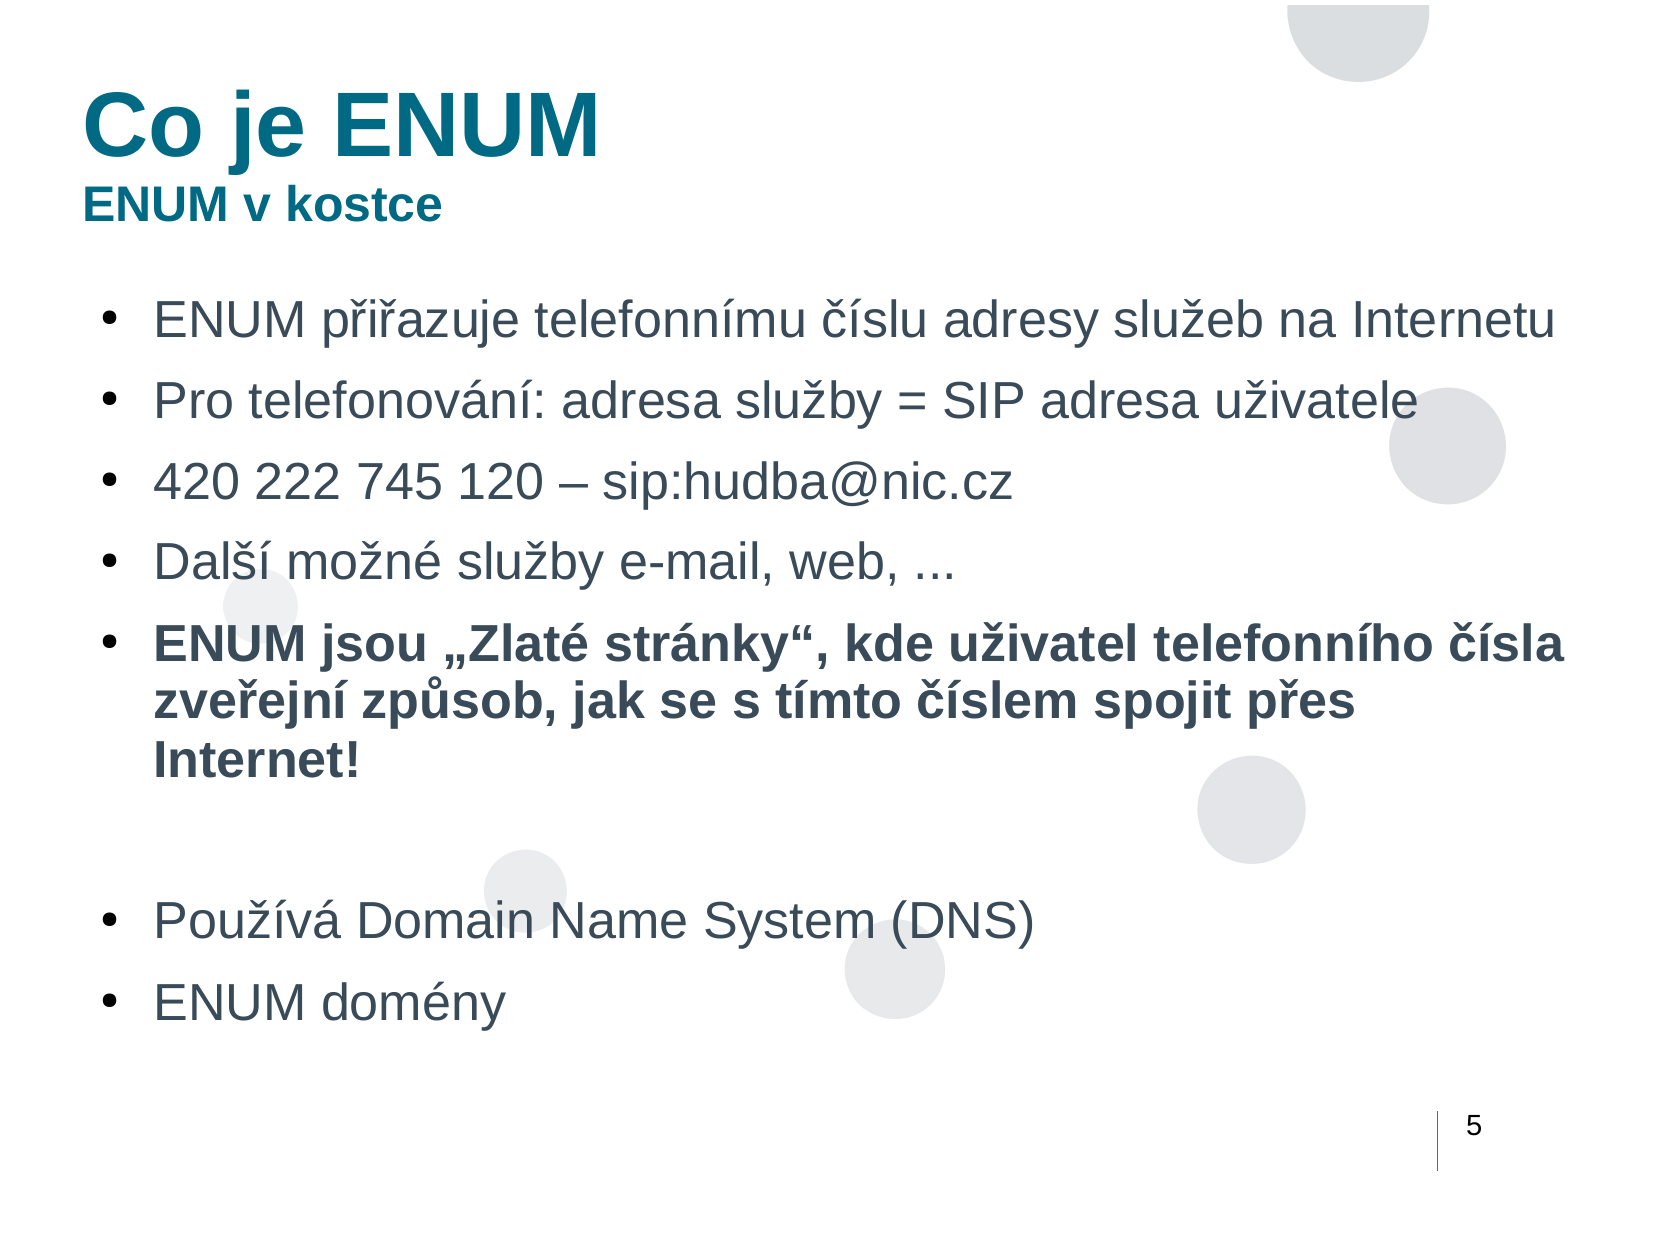

# Co je ENUM ENUM v kostce
ENUM přiřazuje telefonnímu číslu adresy služeb na Internetu
Pro telefonování: adresa služby = SIP adresa uživatele
420 222 745 120 – sip:hudba@nic.cz
Další možné služby e-mail, web, ...
ENUM jsou „Zlaté stránky“, kde uživatel telefonního čísla zveřejní způsob, jak se s tímto číslem spojit přes Internet!
Používá Domain Name System (DNS)
ENUM domény